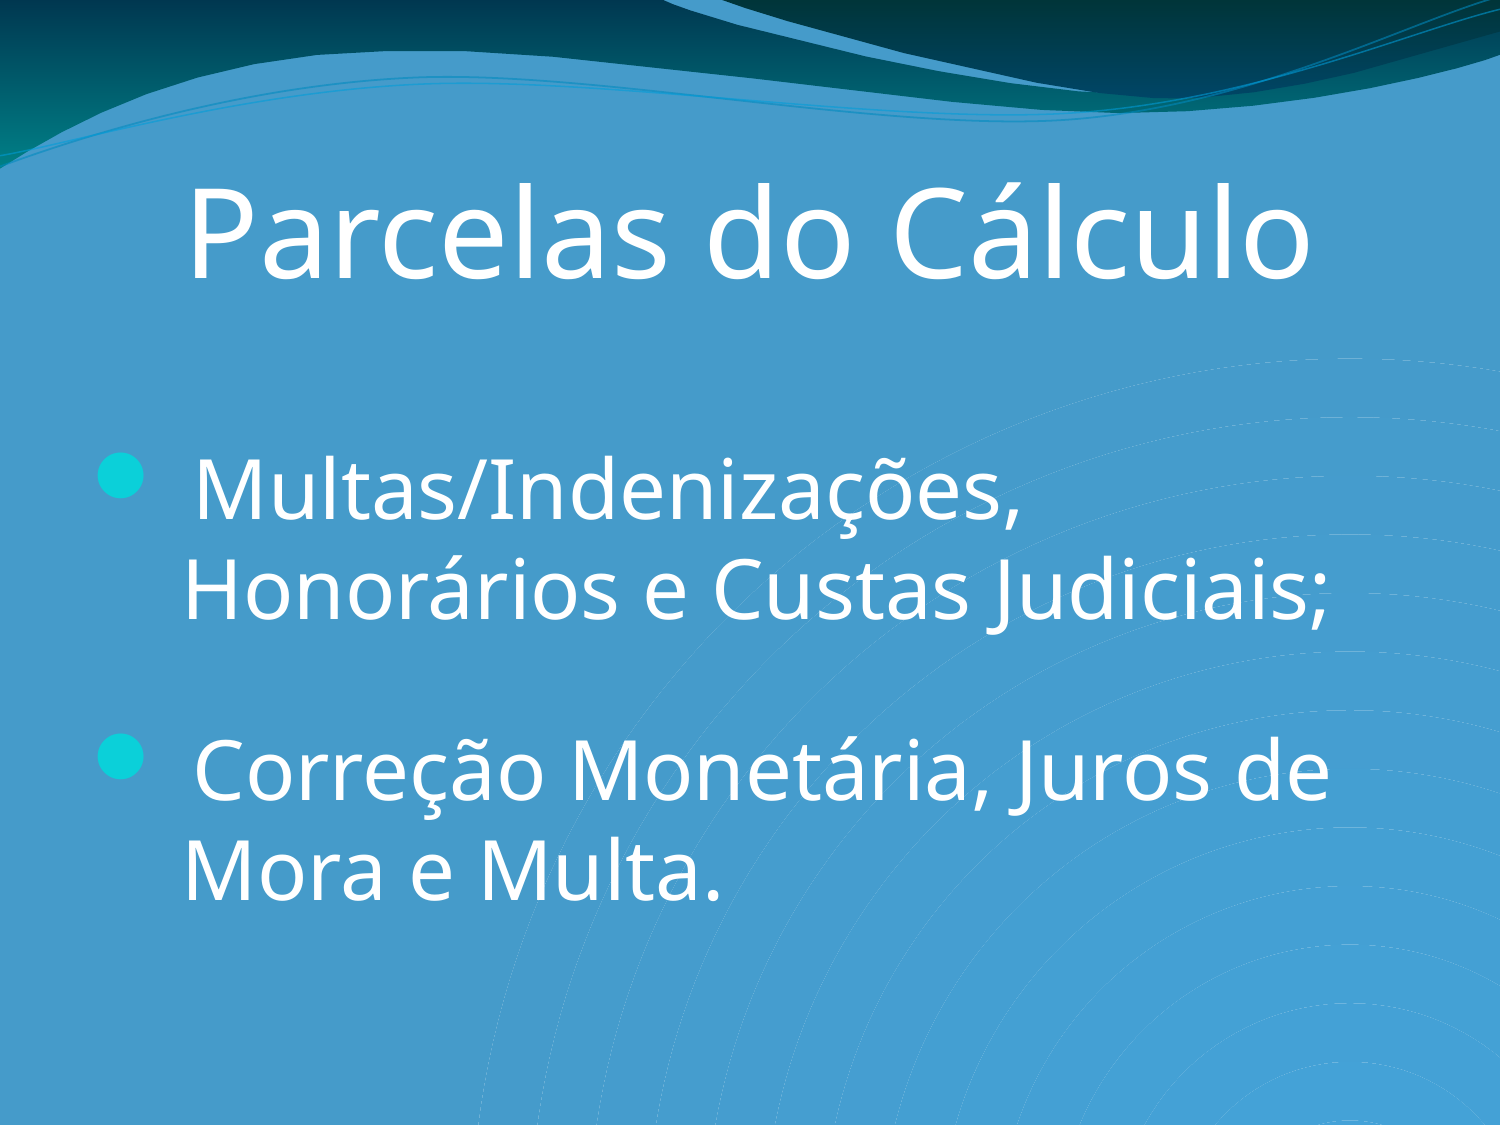

# Parcelas do Cálculo
 Multas/Indenizações, Honorários e Custas Judiciais;
 Correção Monetária, Juros de Mora e Multa.